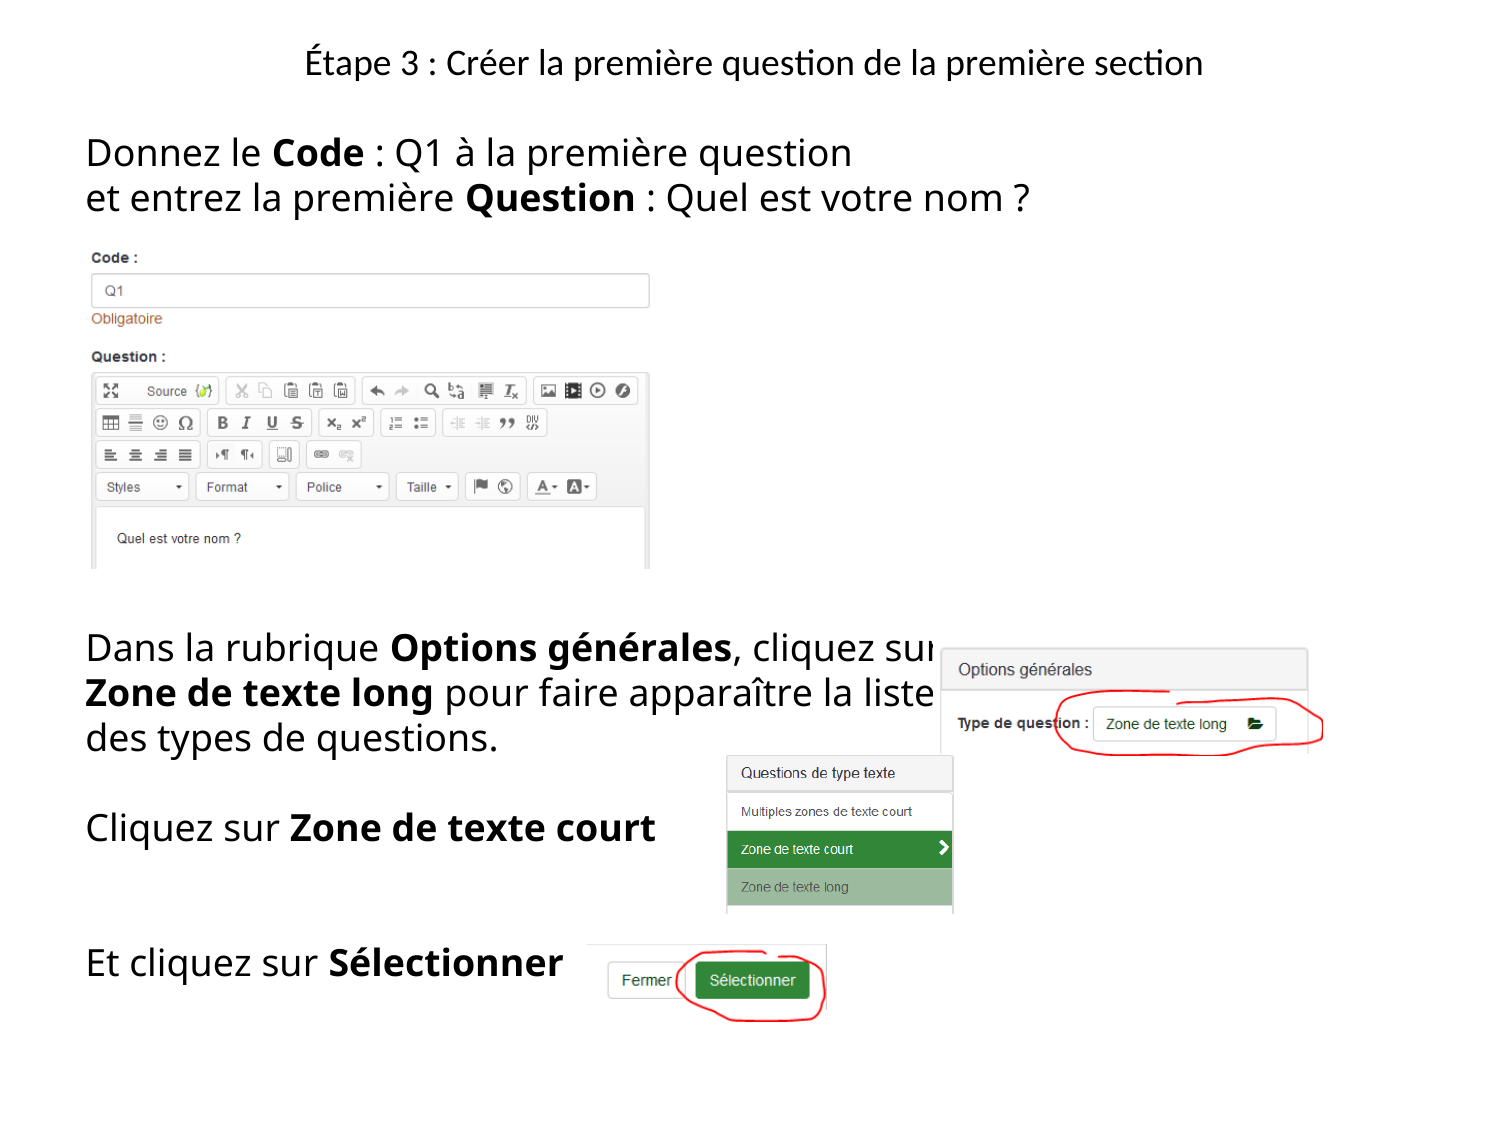

Étape 3 : Créer la première question de la première section
Donnez le Code : Q1 à la première question
et entrez la première Question : Quel est votre nom ?
Dans la rubrique Options générales, cliquez sur
Zone de texte long pour faire apparaître la liste
des types de questions.
Cliquez sur Zone de texte court
Et cliquez sur Sélectionner